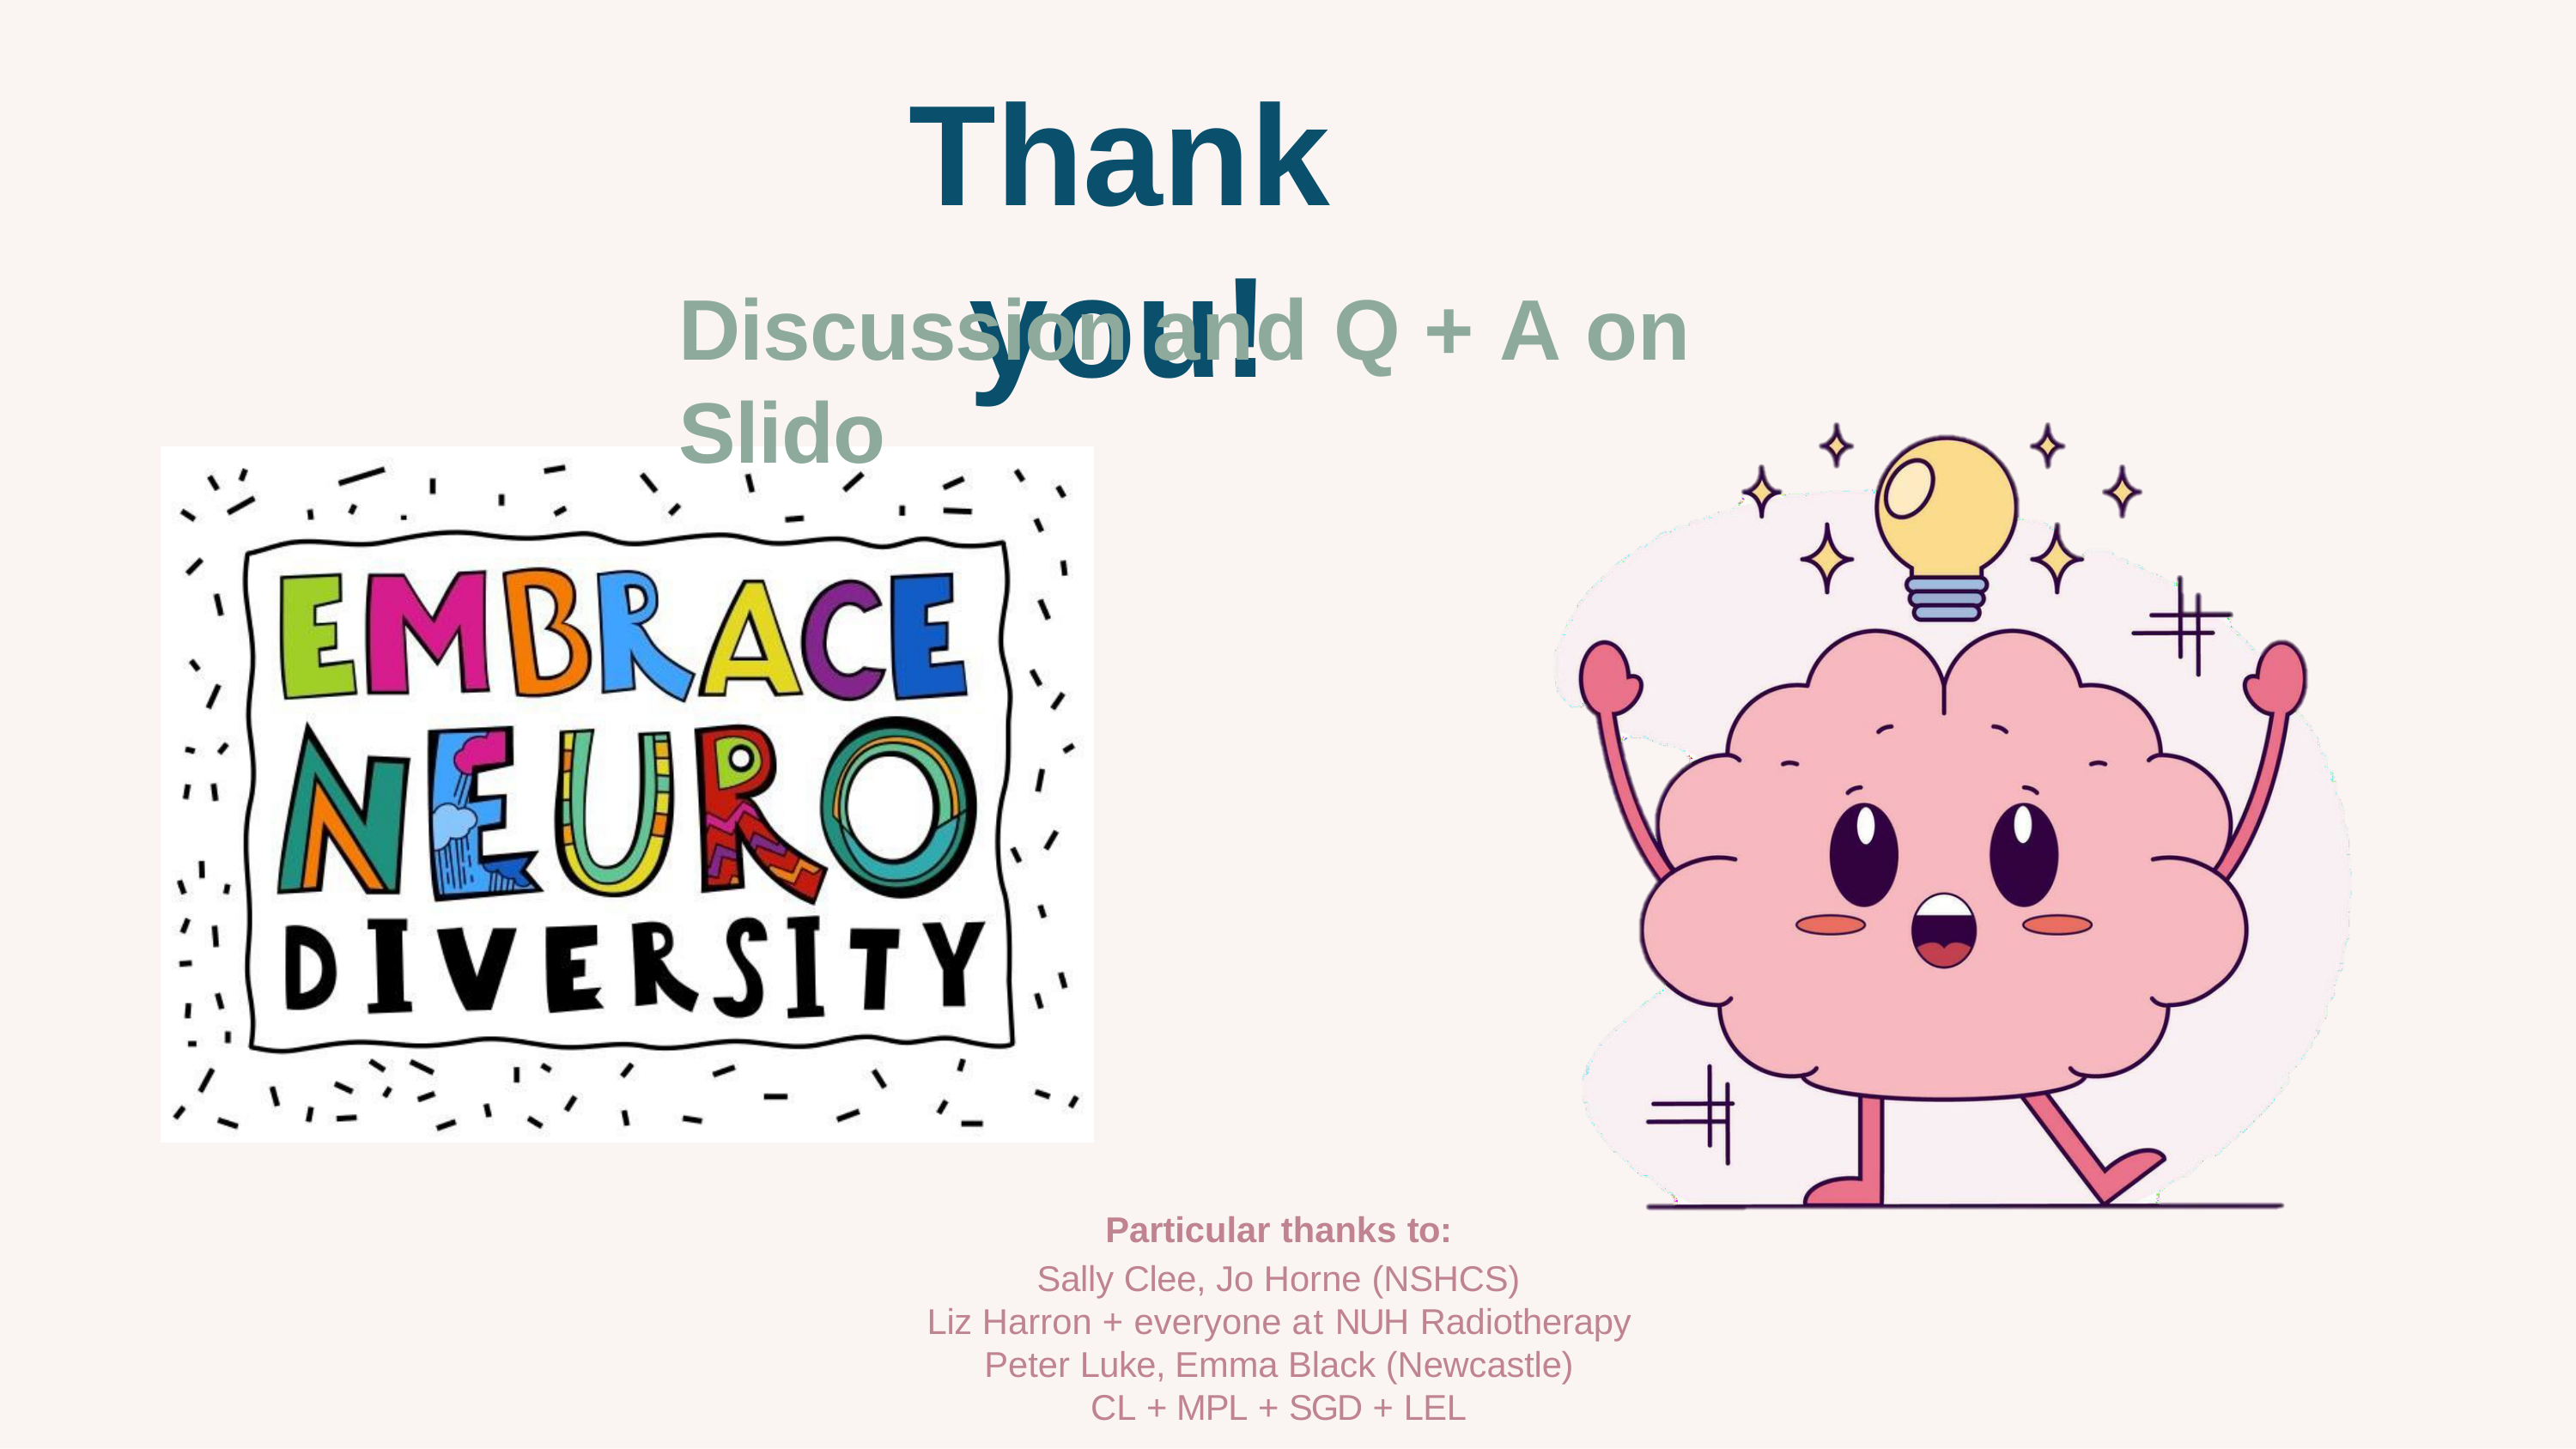

# Thank you!
Discussion and Q + A on Slido
Particular thanks to:
Sally Clee, Jo Horne (NSHCS)
Liz Harron + everyone at NUH Radiotherapy Peter Luke, Emma Black (Newcastle)
CL + MPL + SGD + LEL